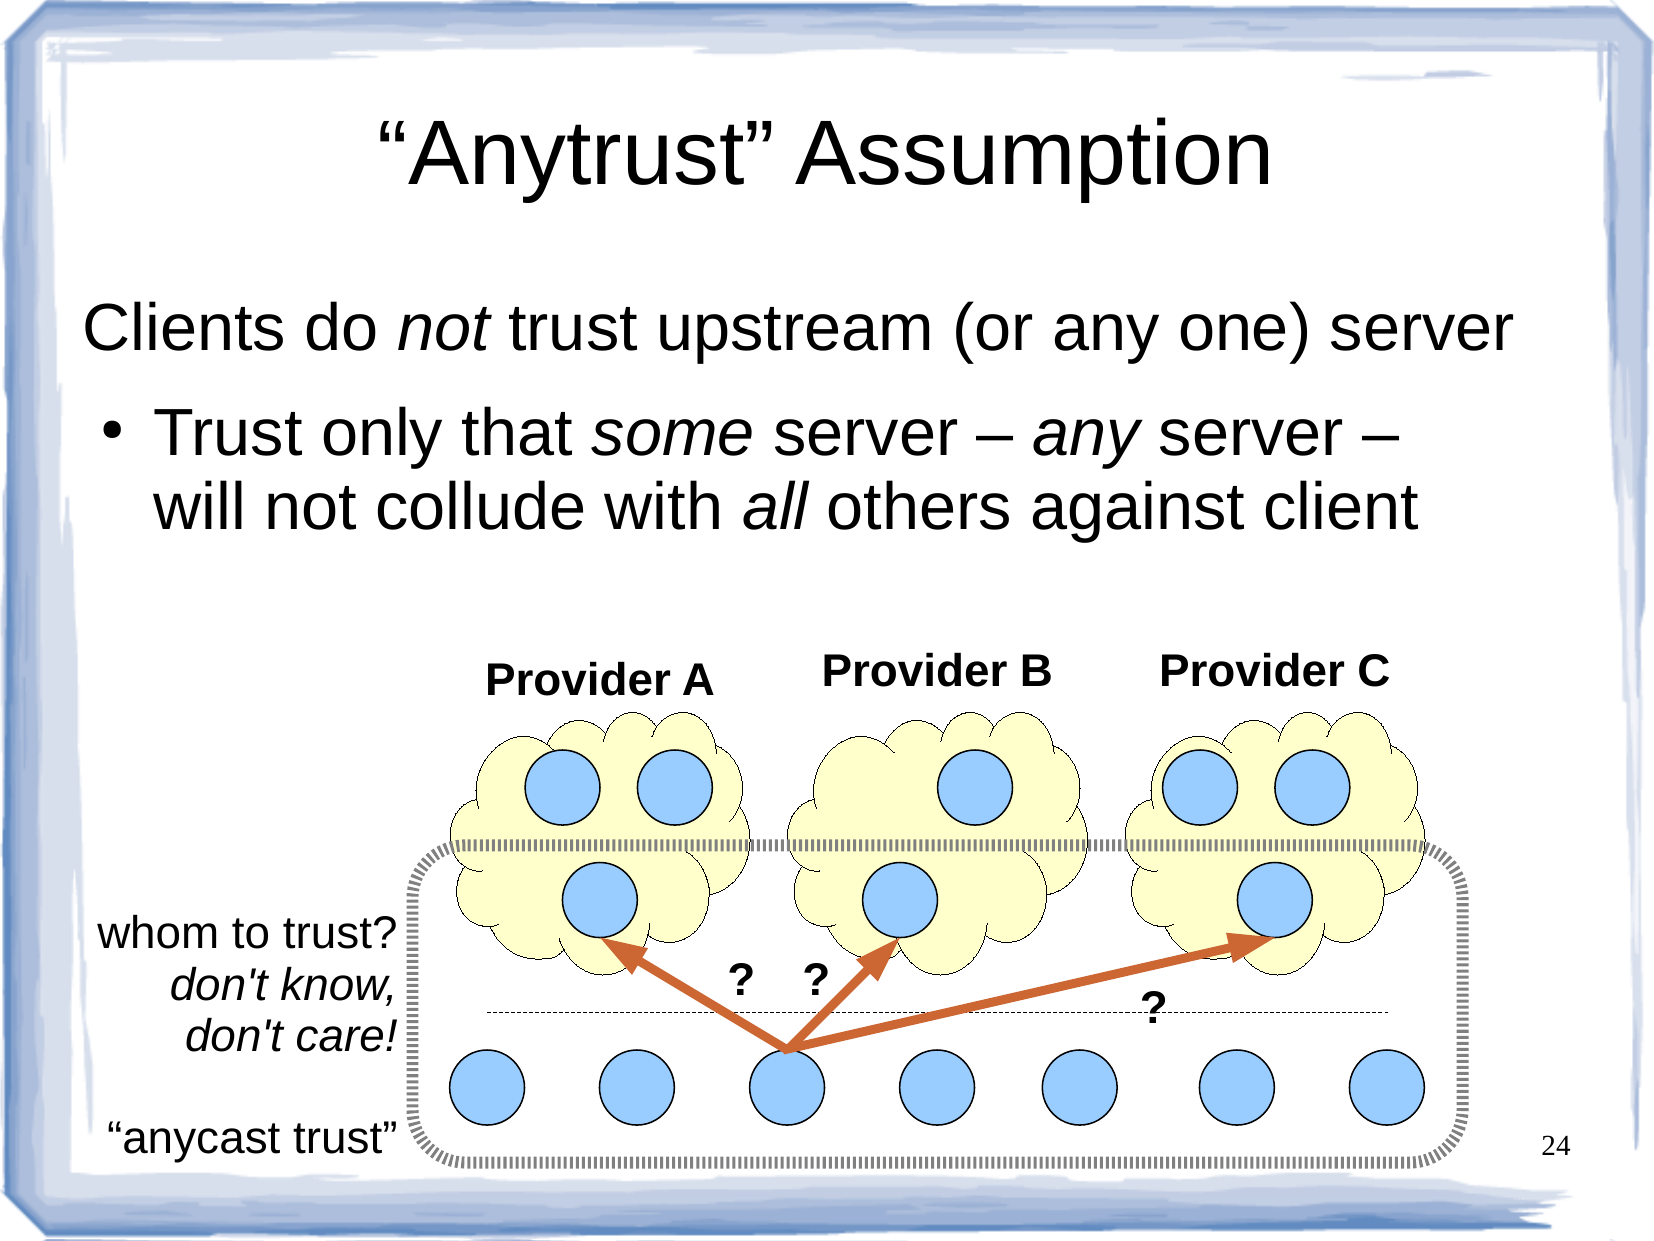

# “Anytrust” Assumption
Clients do not trust upstream (or any one) server
Trust only that some server – any server –
will not collude with all others against client
Provider B
Provider C
Provider A
whom to trust?
don't know,
don't care!
“anycast trust”
?
?
?
24